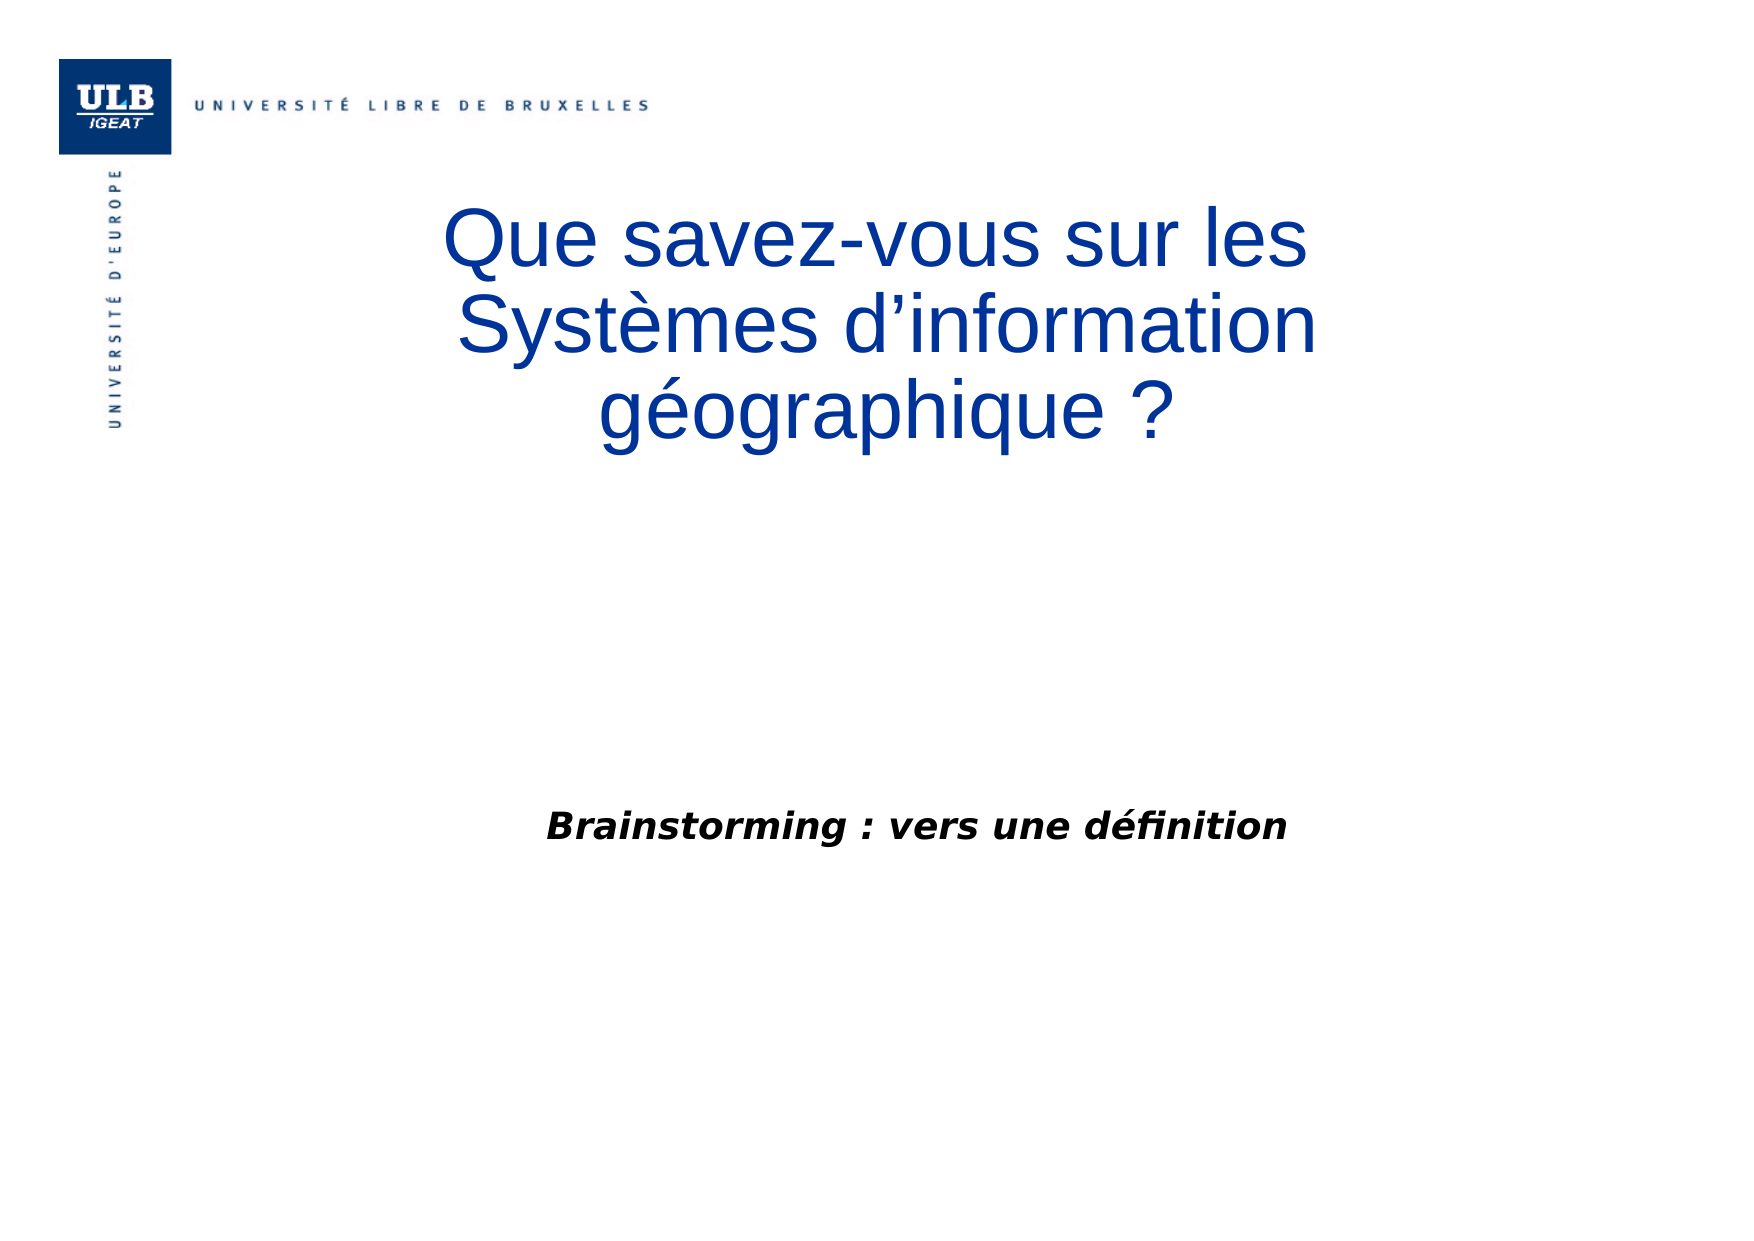

# Que savez-vous sur les Systèmes d’information géographique ?
Brainstorming : vers une définition